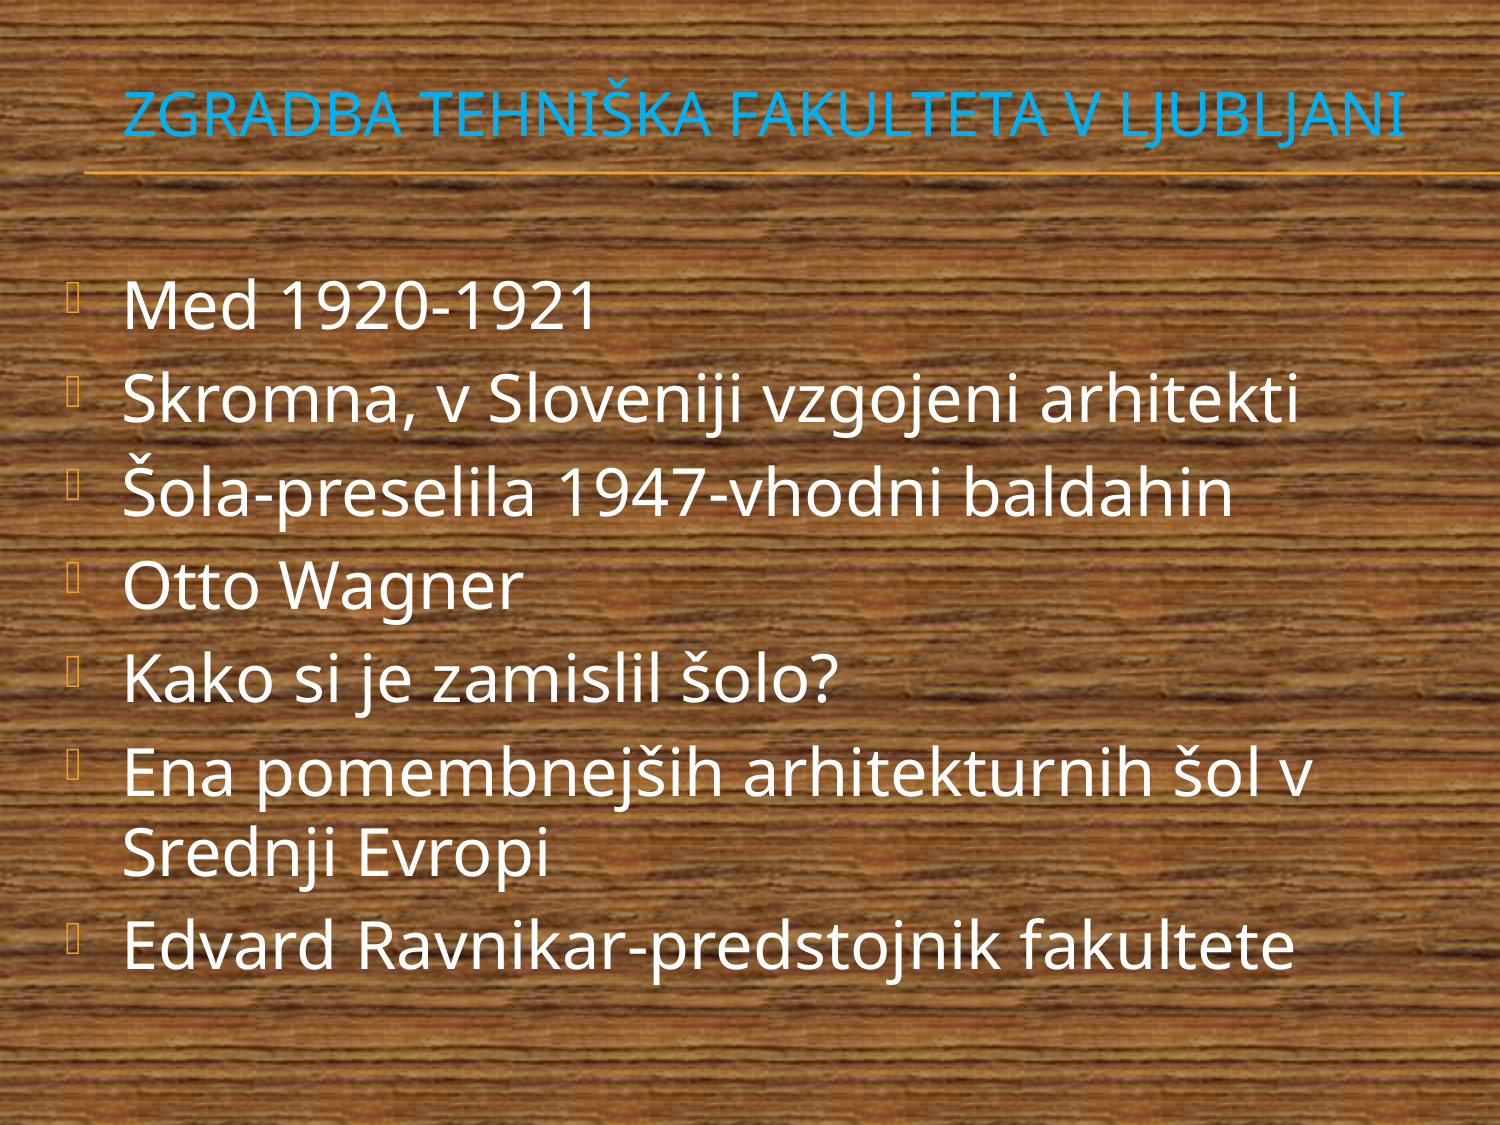

# ZGRADBA TEHNIŠKA FAKULTETA V LJUBLJANI
Med 1920-1921
Skromna, v Sloveniji vzgojeni arhitekti
Šola-preselila 1947-vhodni baldahin
Otto Wagner
Kako si je zamislil šolo?
Ena pomembnejših arhitekturnih šol v Srednji Evropi
Edvard Ravnikar-predstojnik fakultete